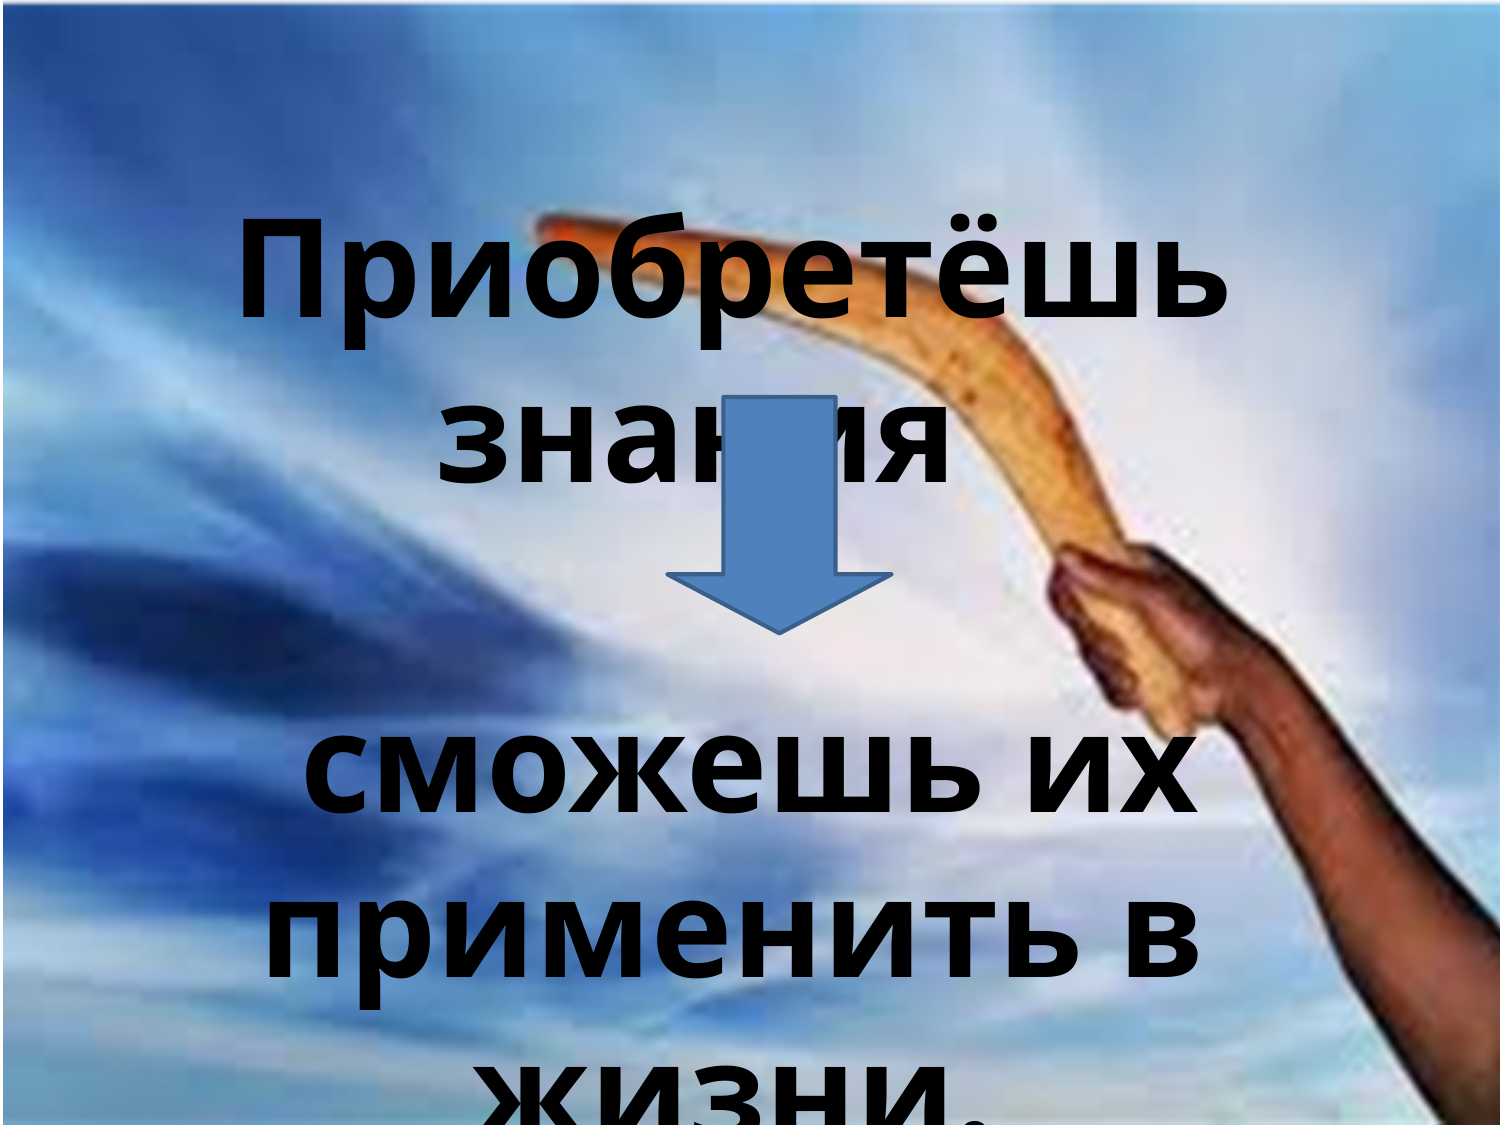

# Приобретёшь знания сможешь их применить в жизни.